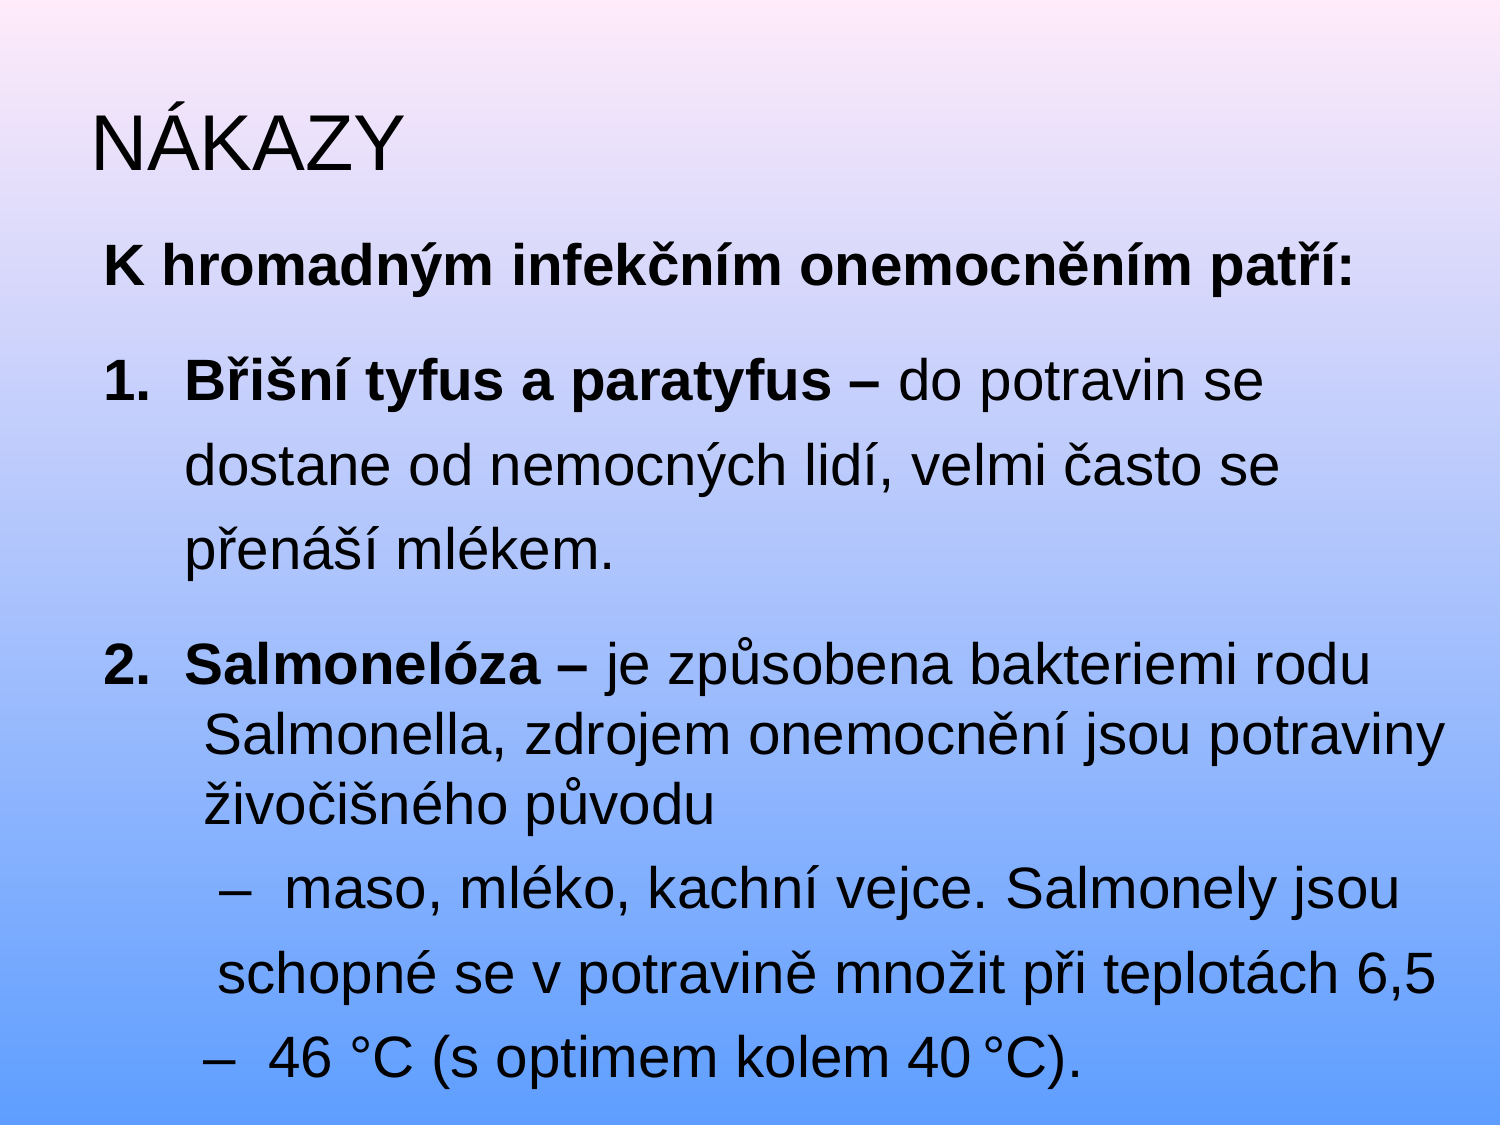

# NÁKAZY
K hromadným infekčním onemocněním patří:
1.  Břišní tyfus a paratyfus – do potravin se
 dostane od nemocných lidí, velmi často se
 přenáší mlékem.
2.  Salmonelóza – je způsobena bakteriemi rodu Salmonella, zdrojem onemocnění jsou potraviny živočišného původu
	 – maso, mléko, kachní vejce. Salmonely jsou
 schopné se v potravině množit při teplotách 6,5
	– 46 °C (s optimem kolem 40 °C).